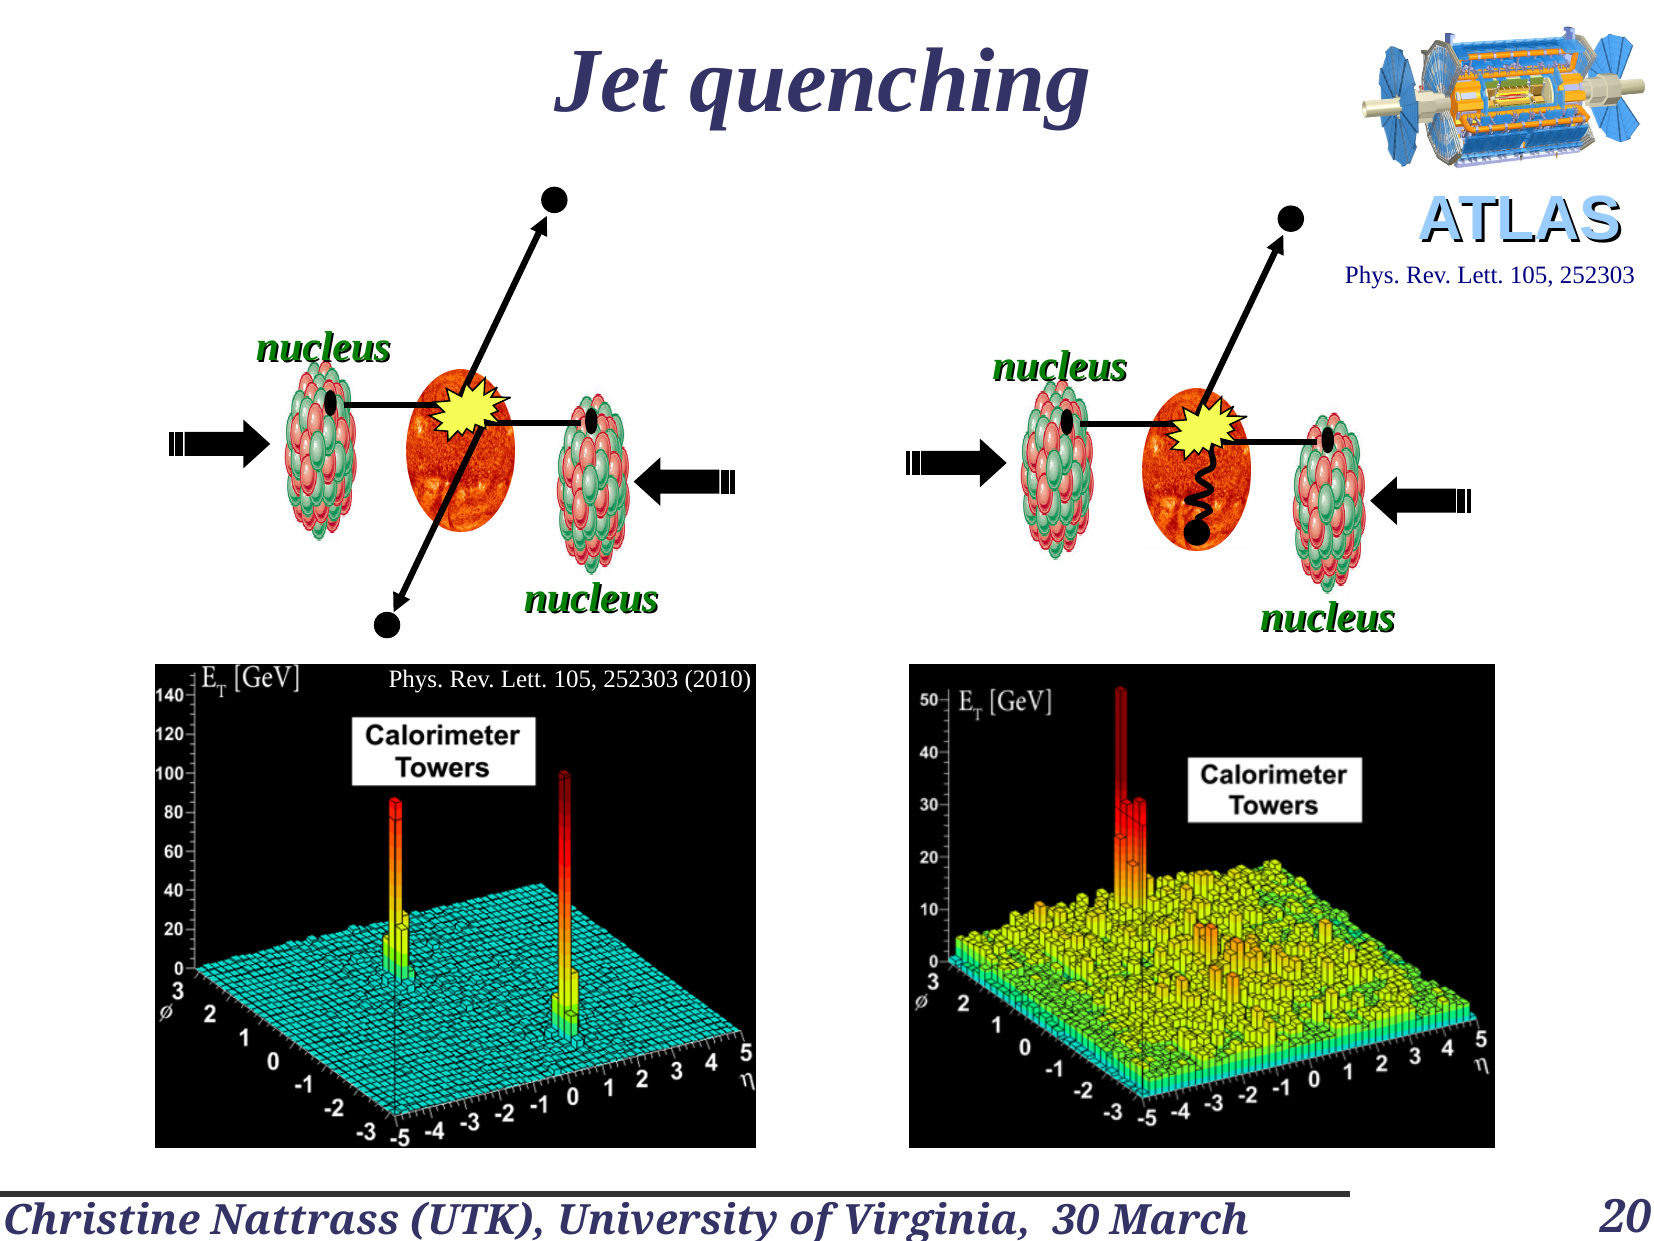

ATLAS
# Jet quenching
nucleus
nucleus
Phys. Rev. Lett. 105, 252303
nucleus
nucleus
Phys. Rev. Lett. 105, 252303 (2010)